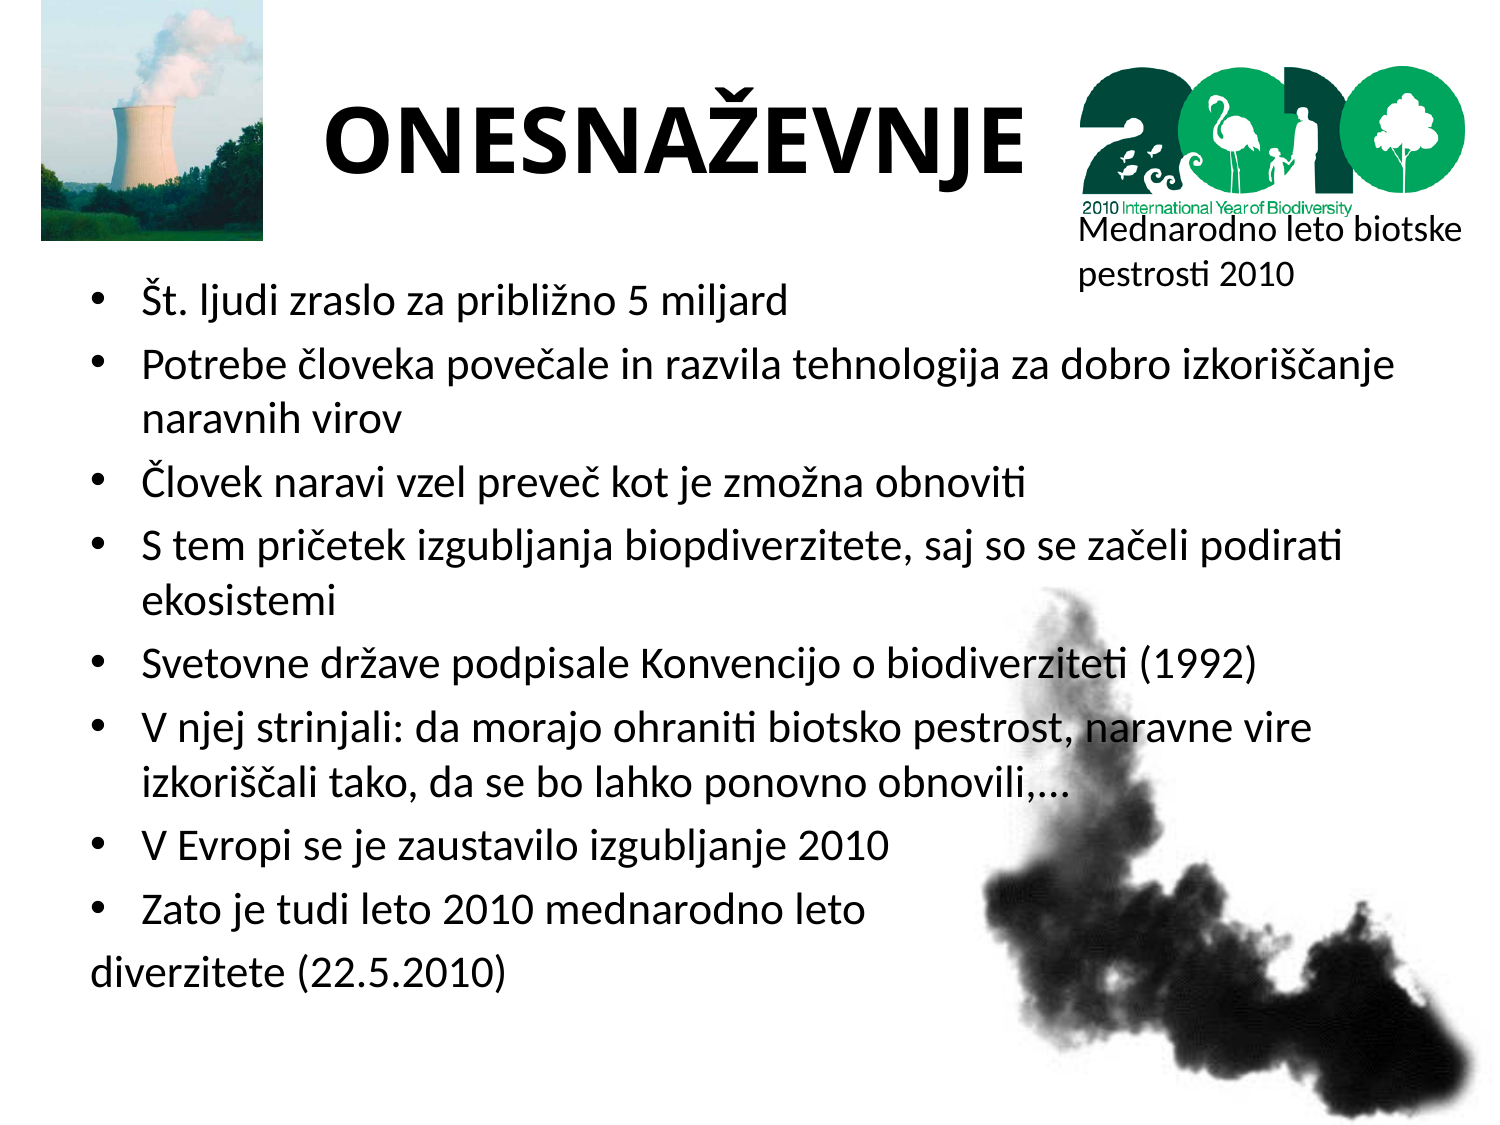

# ONESNAŽEVNJE
Mednarodno leto biotske pestrosti 2010
Št. ljudi zraslo za približno 5 miljard
Potrebe človeka povečale in razvila tehnologija za dobro izkoriščanje naravnih virov
Človek naravi vzel preveč kot je zmožna obnoviti
S tem pričetek izgubljanja biopdiverzitete, saj so se začeli podirati ekosistemi
Svetovne države podpisale Konvencijo o biodiverziteti (1992)
V njej strinjali: da morajo ohraniti biotsko pestrost, naravne vire izkoriščali tako, da se bo lahko ponovno obnovili,...
V Evropi se je zaustavilo izgubljanje 2010
Zato je tudi leto 2010 mednarodno leto
diverzitete (22.5.2010)